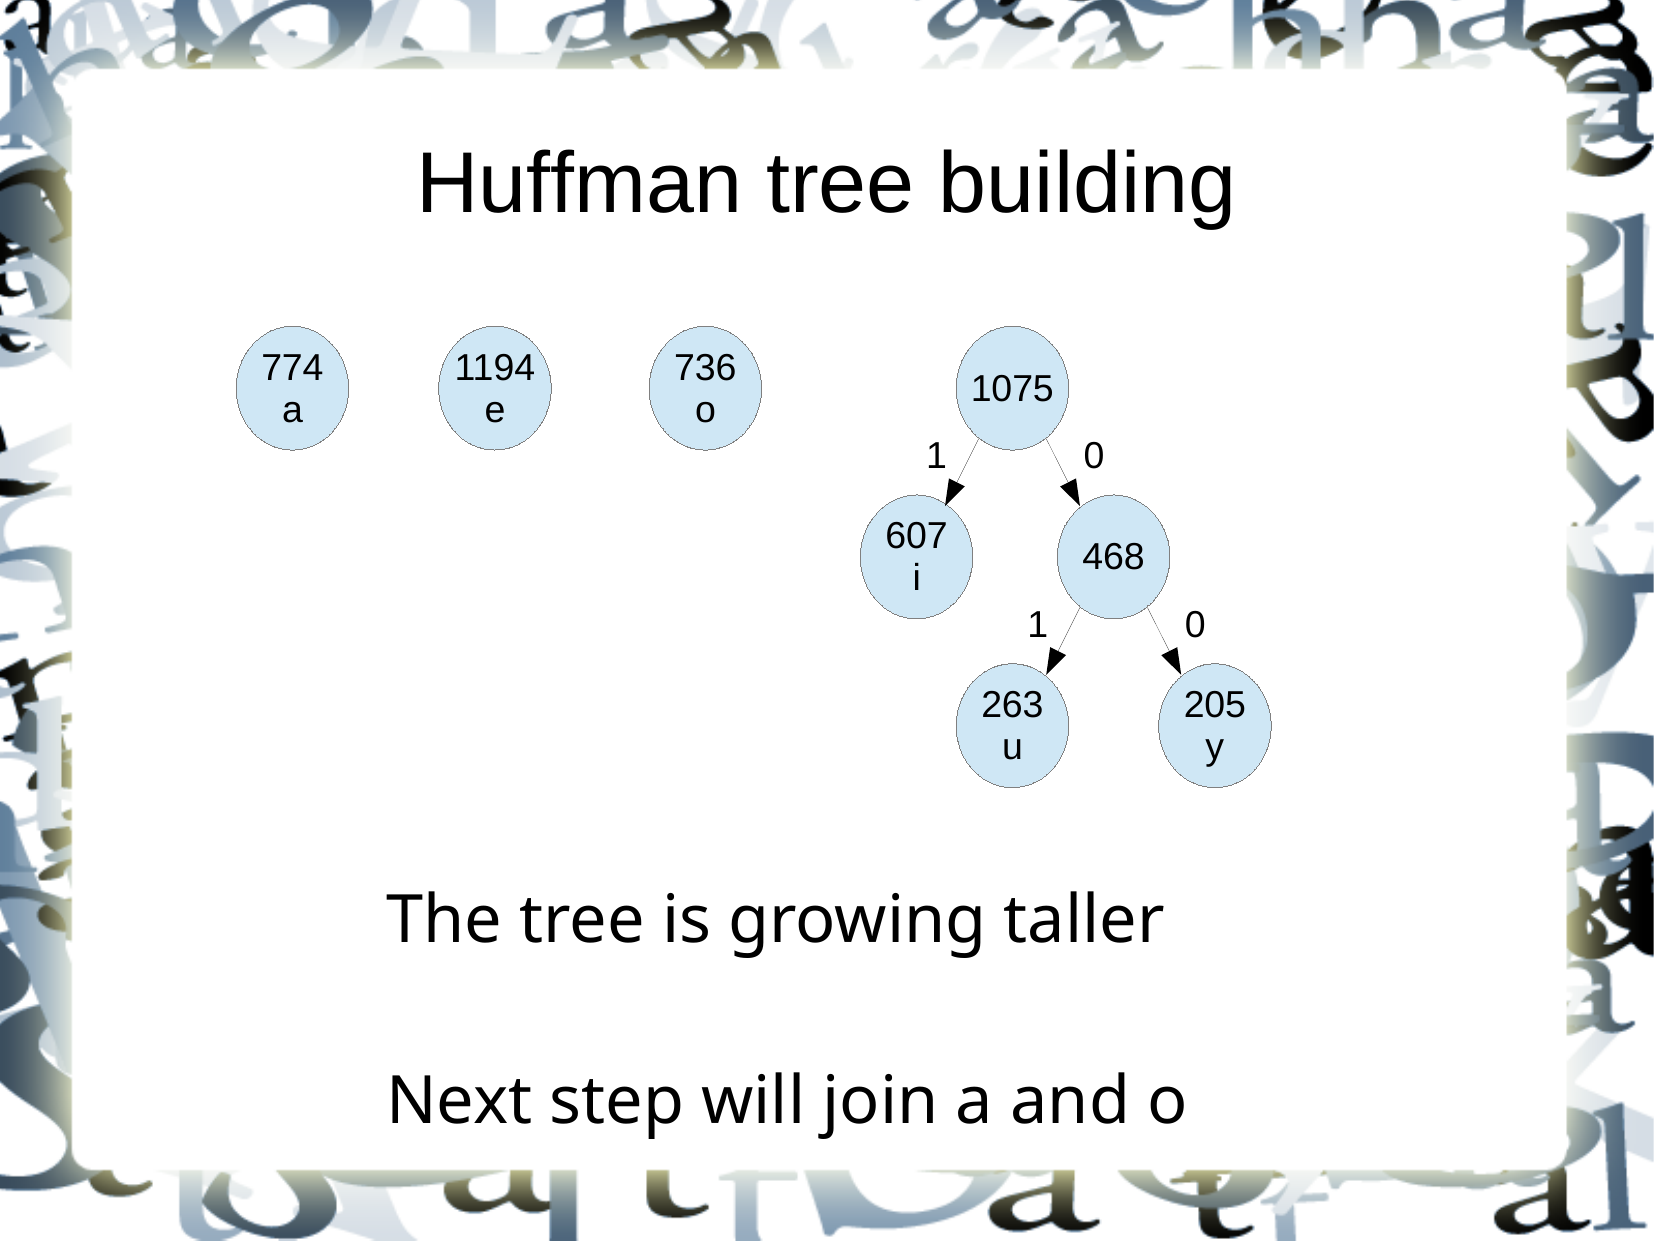

# Huffman tree building
1194
e
774
a
736
o
1075
1
0
607
i
468
1
0
263
u
205
y
The tree is growing taller
Next step will join a and o